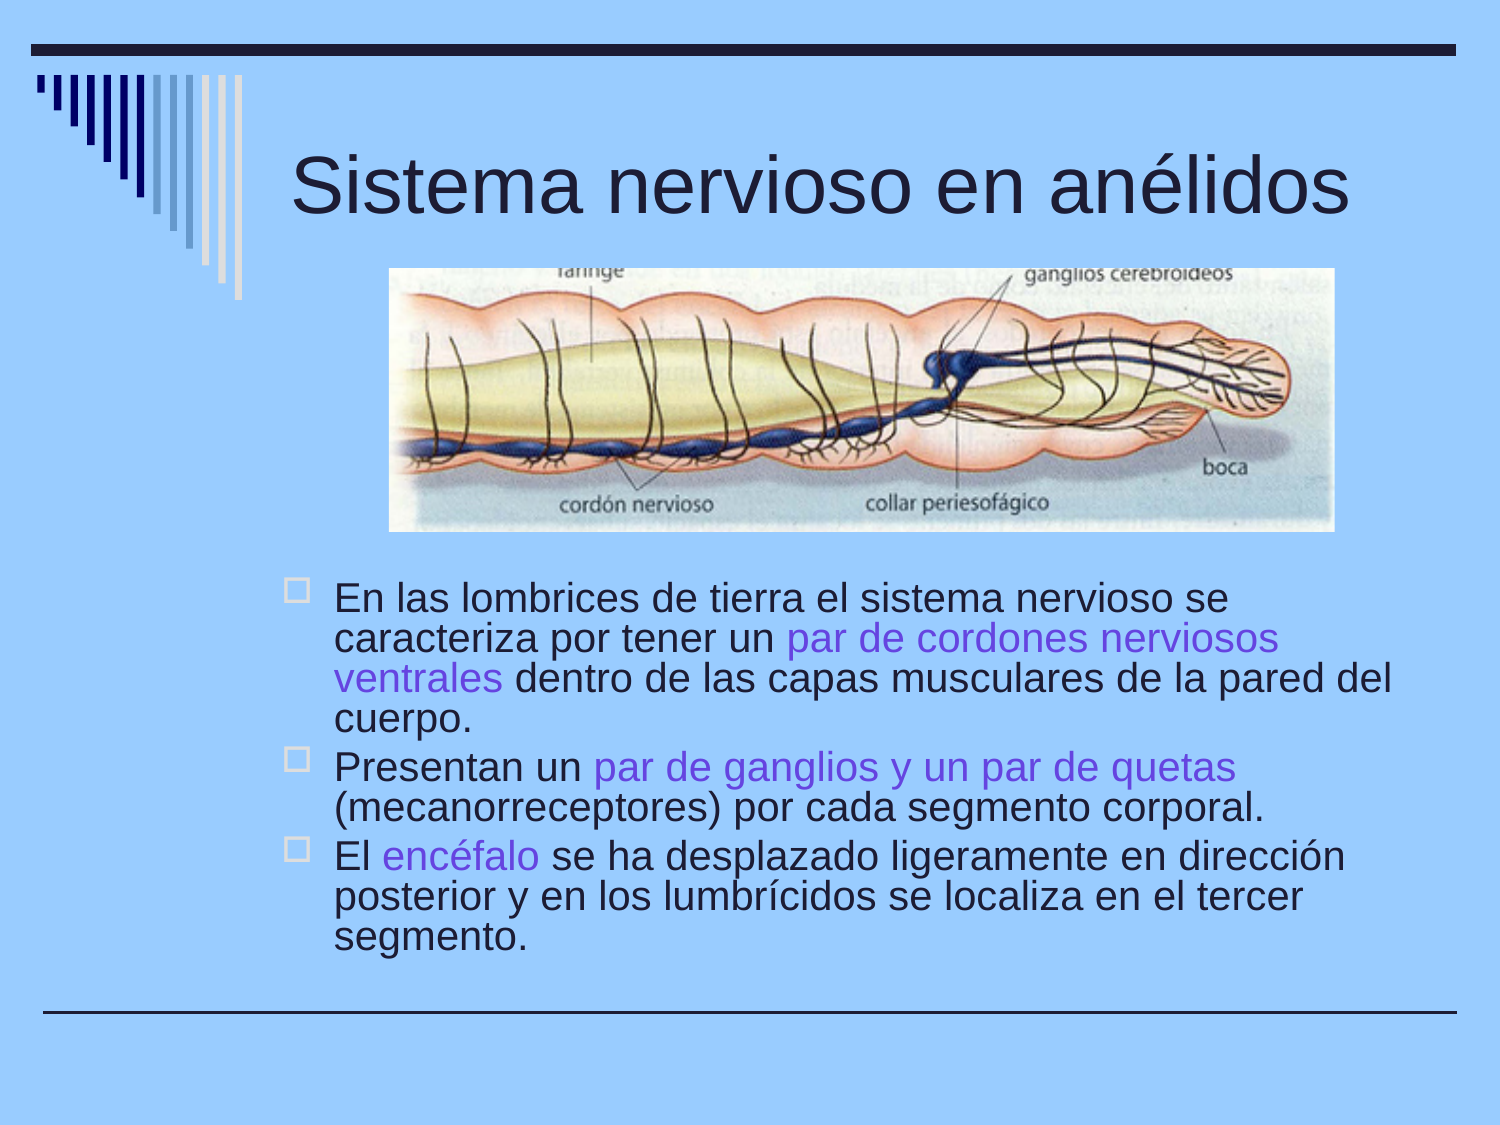

# Sistema nervioso en anélidos
En las lombrices de tierra el sistema nervioso se caracteriza por tener un par de cordones nerviosos ventrales dentro de las capas musculares de la pared del cuerpo.
Presentan un par de ganglios y un par de quetas (mecanorreceptores) por cada segmento corporal.
El encéfalo se ha desplazado ligeramente en dirección posterior y en los lumbrícidos se localiza en el tercer segmento.